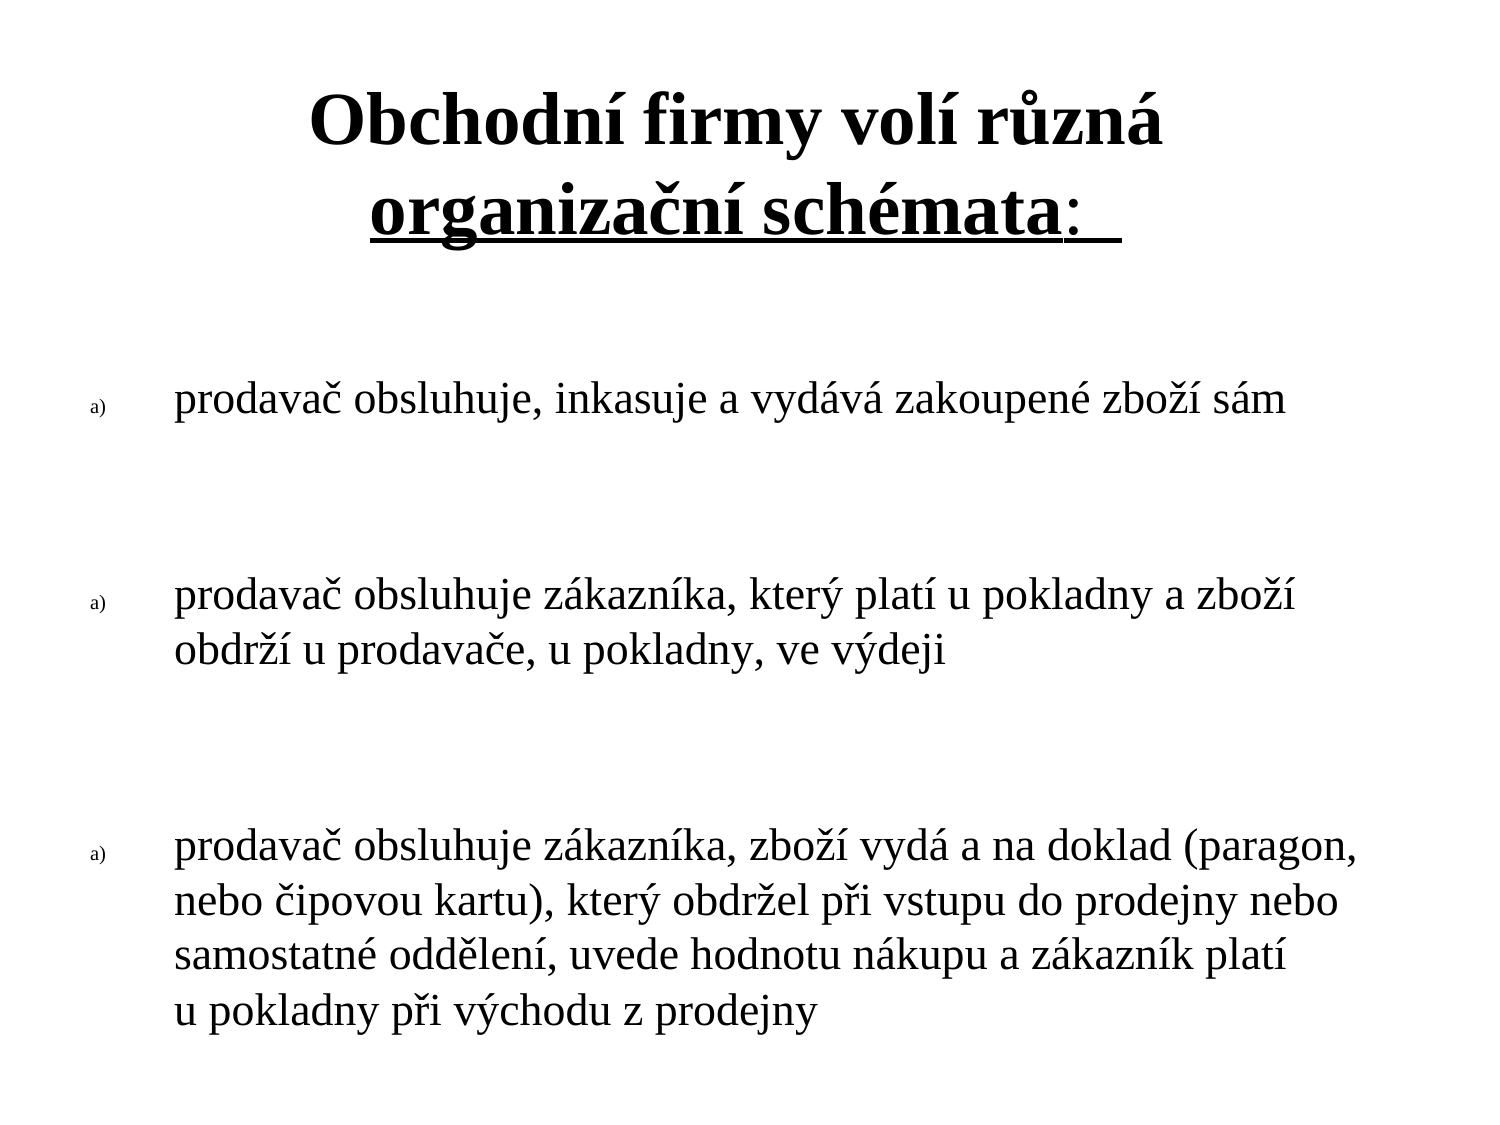

# Obchodní firmy volí různá organizační schémata:
prodavač obsluhuje, inkasuje a vydává zakoupené zboží sám
prodavač obsluhuje zákazníka, který platí u pokladny a zboží obdrží u prodavače, u pokladny, ve výdeji
prodavač obsluhuje zákazníka, zboží vydá a na doklad (paragon, nebo čipovou kartu), který obdržel při vstupu do prodejny nebo samostatné oddělení, uvede hodnotu nákupu a zákazník platí u pokladny při východu z prodejny